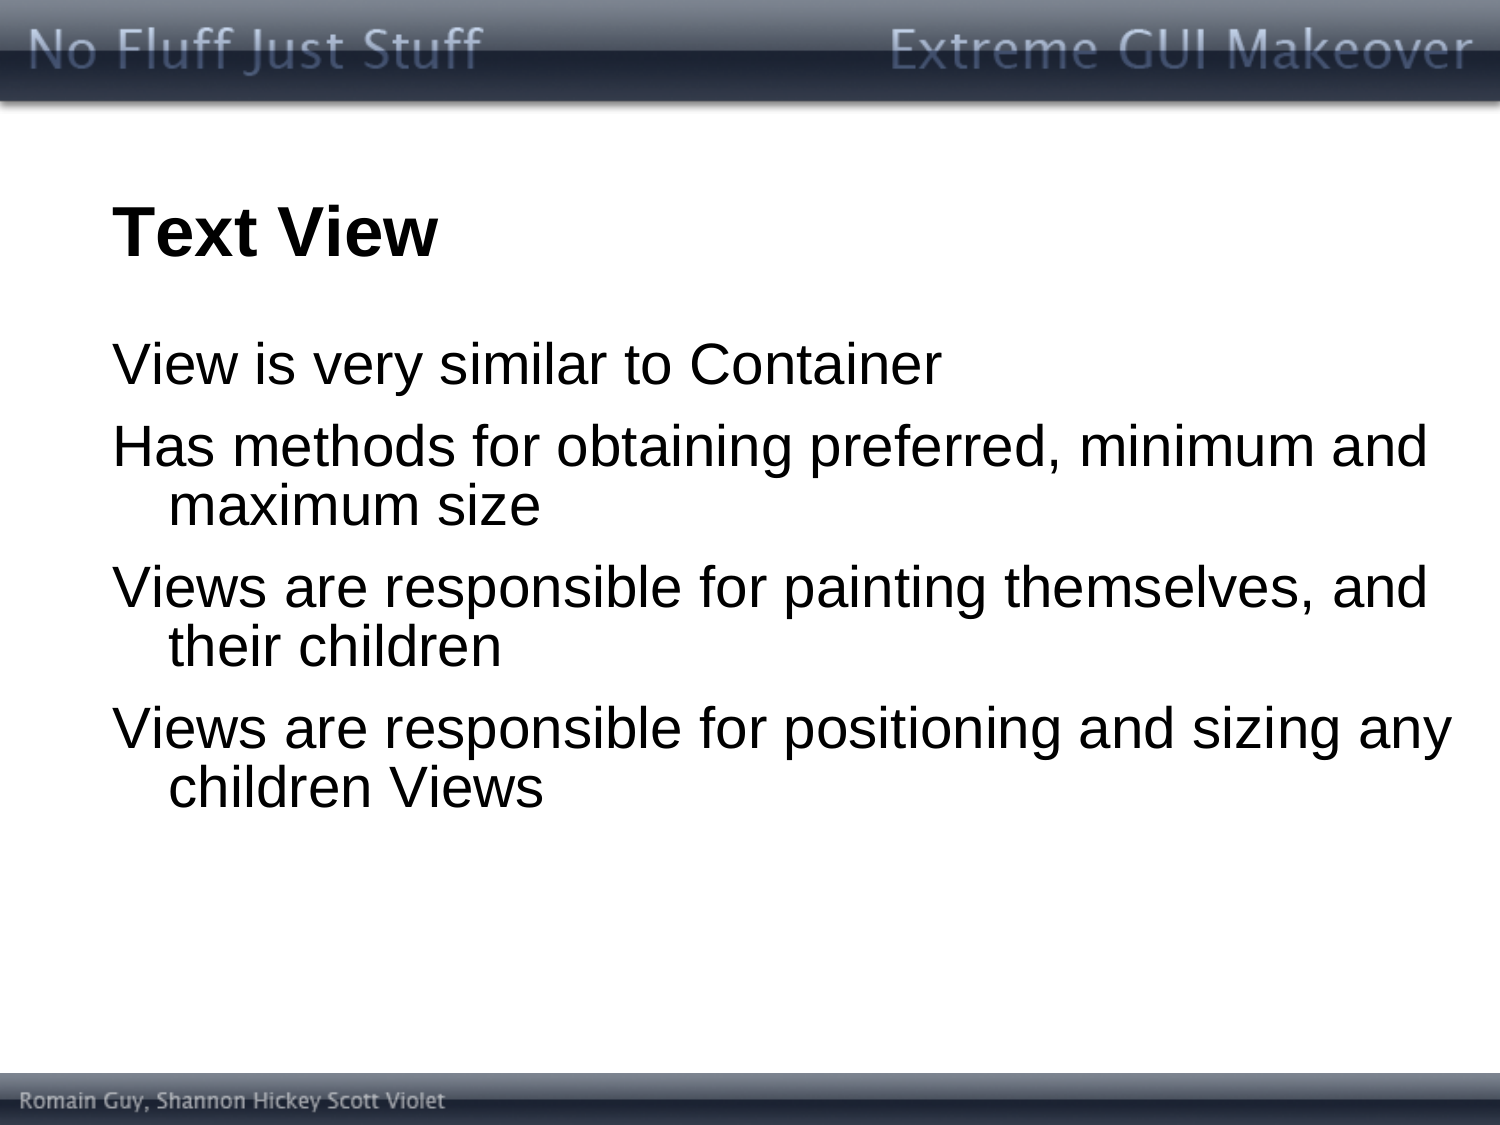

# Text View
View is very similar to Container
Has methods for obtaining preferred, minimum and maximum size
Views are responsible for painting themselves, and their children
Views are responsible for positioning and sizing any children Views